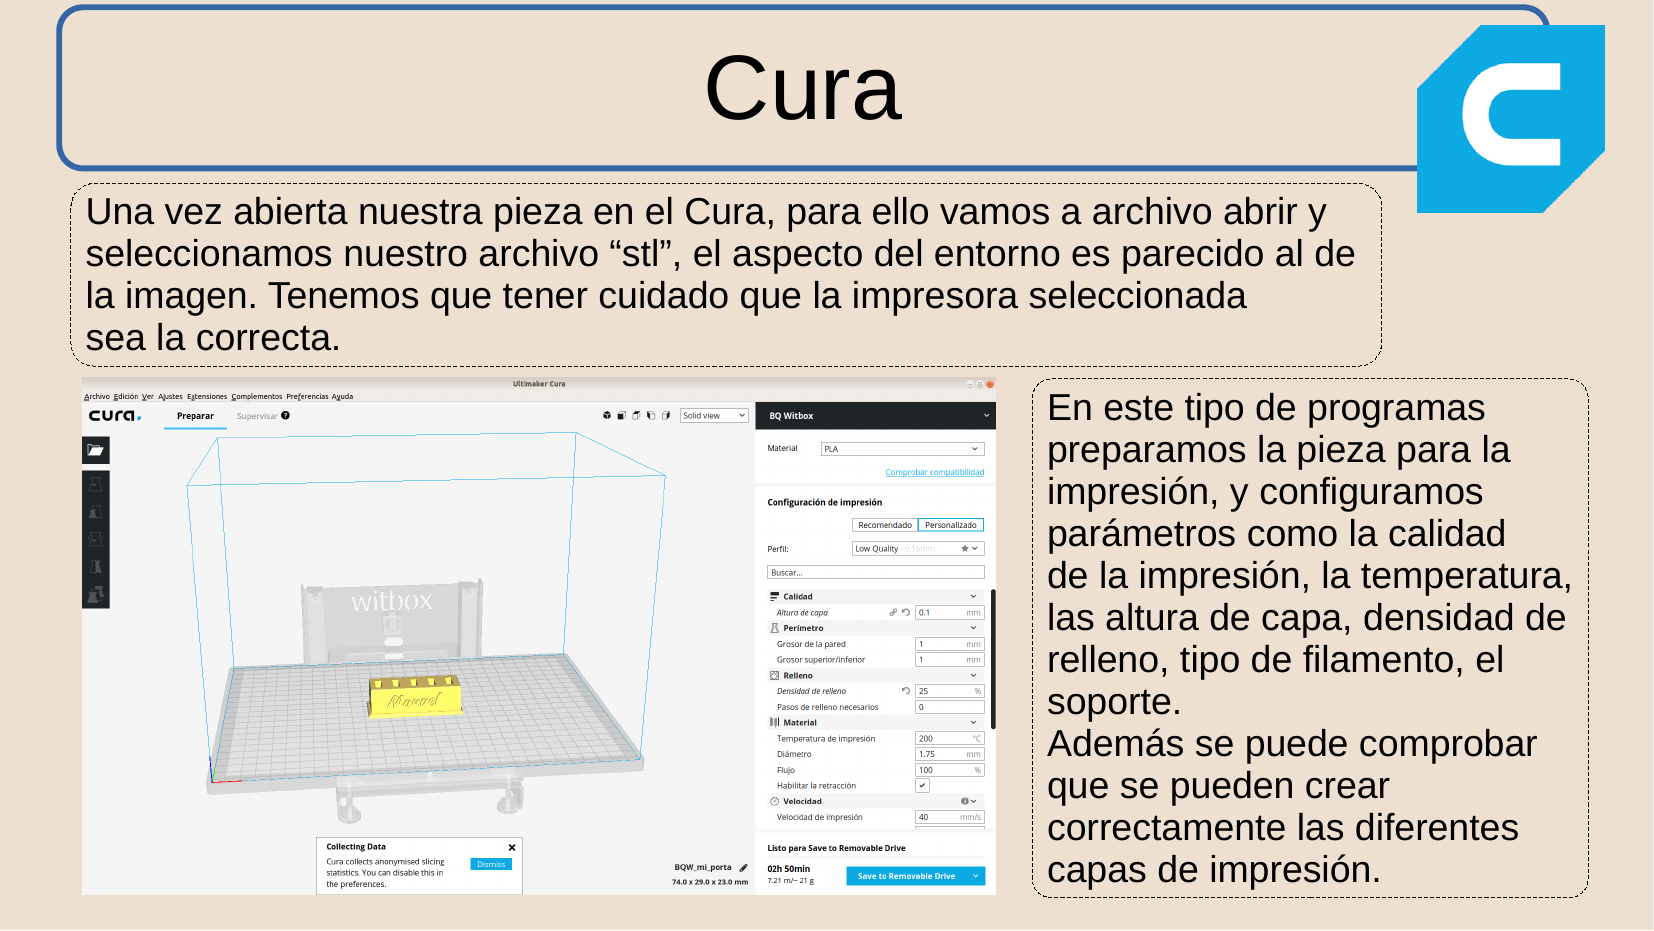

# Cura
Una vez abierta nuestra pieza en el Cura, para ello vamos a archivo abrir y seleccionamos nuestro archivo “stl”, el aspecto del entorno es parecido al de la imagen. Tenemos que tener cuidado que la impresora seleccionada
sea la correcta.
En este tipo de programas
preparamos la pieza para la
impresión, y configuramos
parámetros como la calidad
de la impresión, la temperatura,
las altura de capa, densidad de
relleno, tipo de filamento, el
soporte.
Además se puede comprobar
que se pueden crear
correctamente las diferentes
capas de impresión.